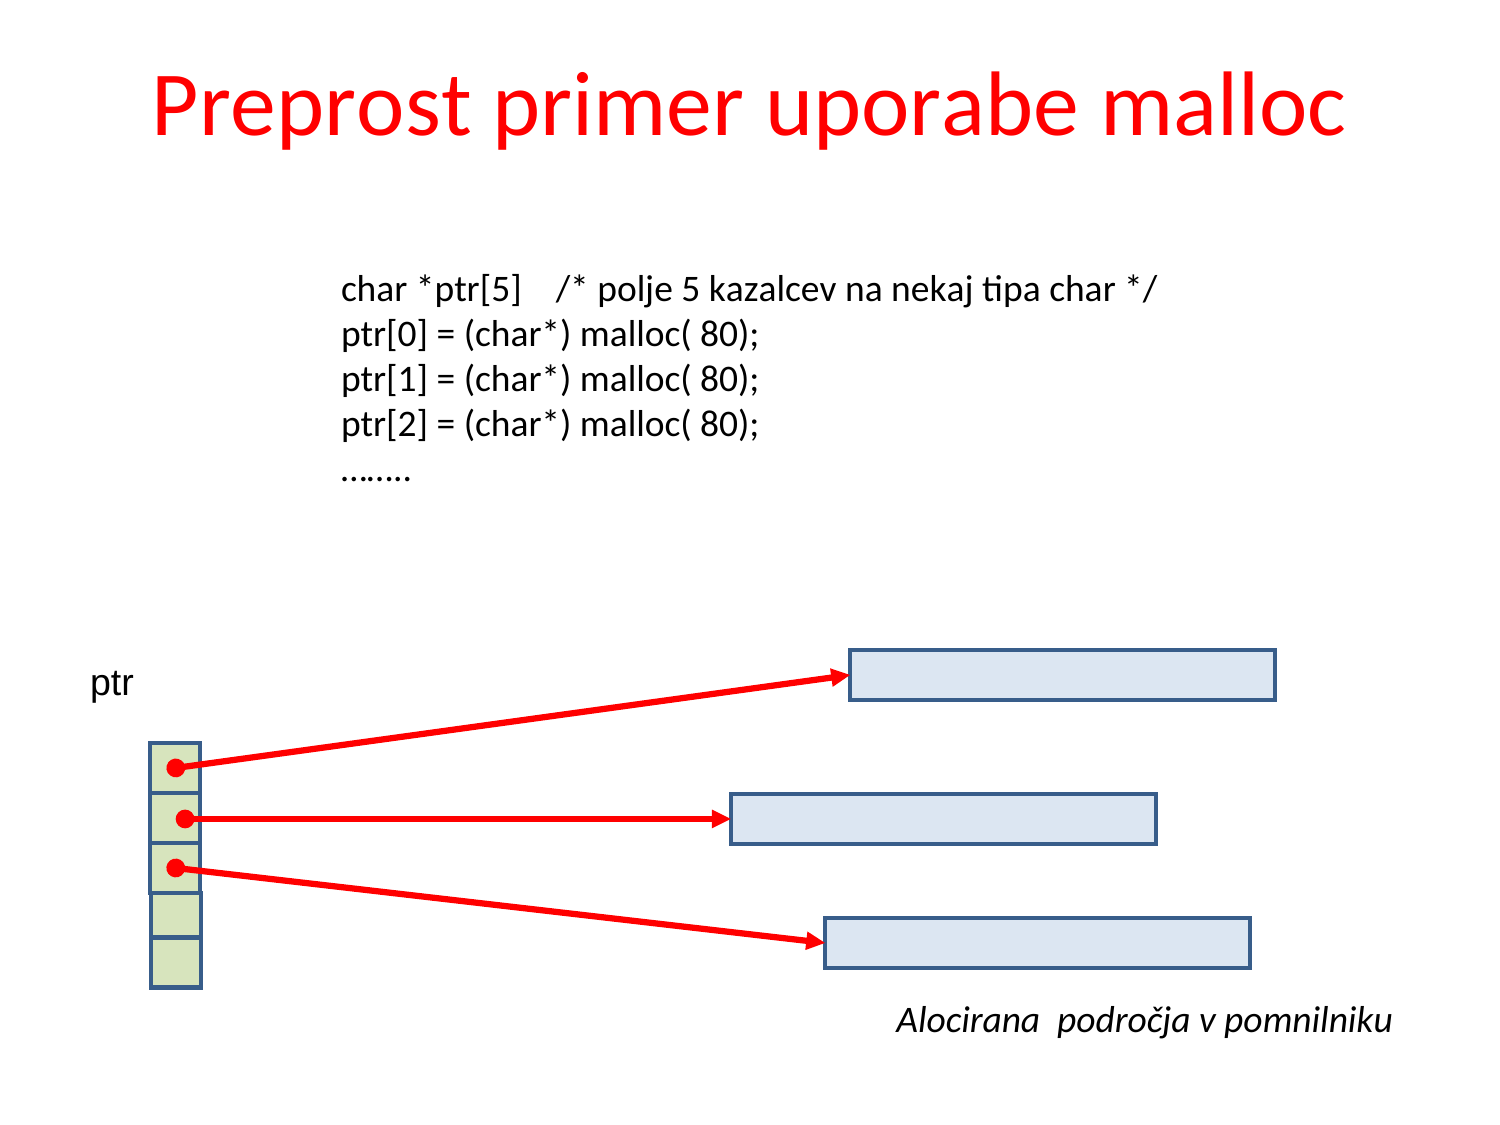

# Preprost primer uporabe malloc
char *ptr[5] /* polje 5 kazalcev na nekaj tipa char */
ptr[0] = (char*) malloc( 80);
ptr[1] = (char*) malloc( 80);
ptr[2] = (char*) malloc( 80);
……..
ptr
Alocirana področja v pomnilniku